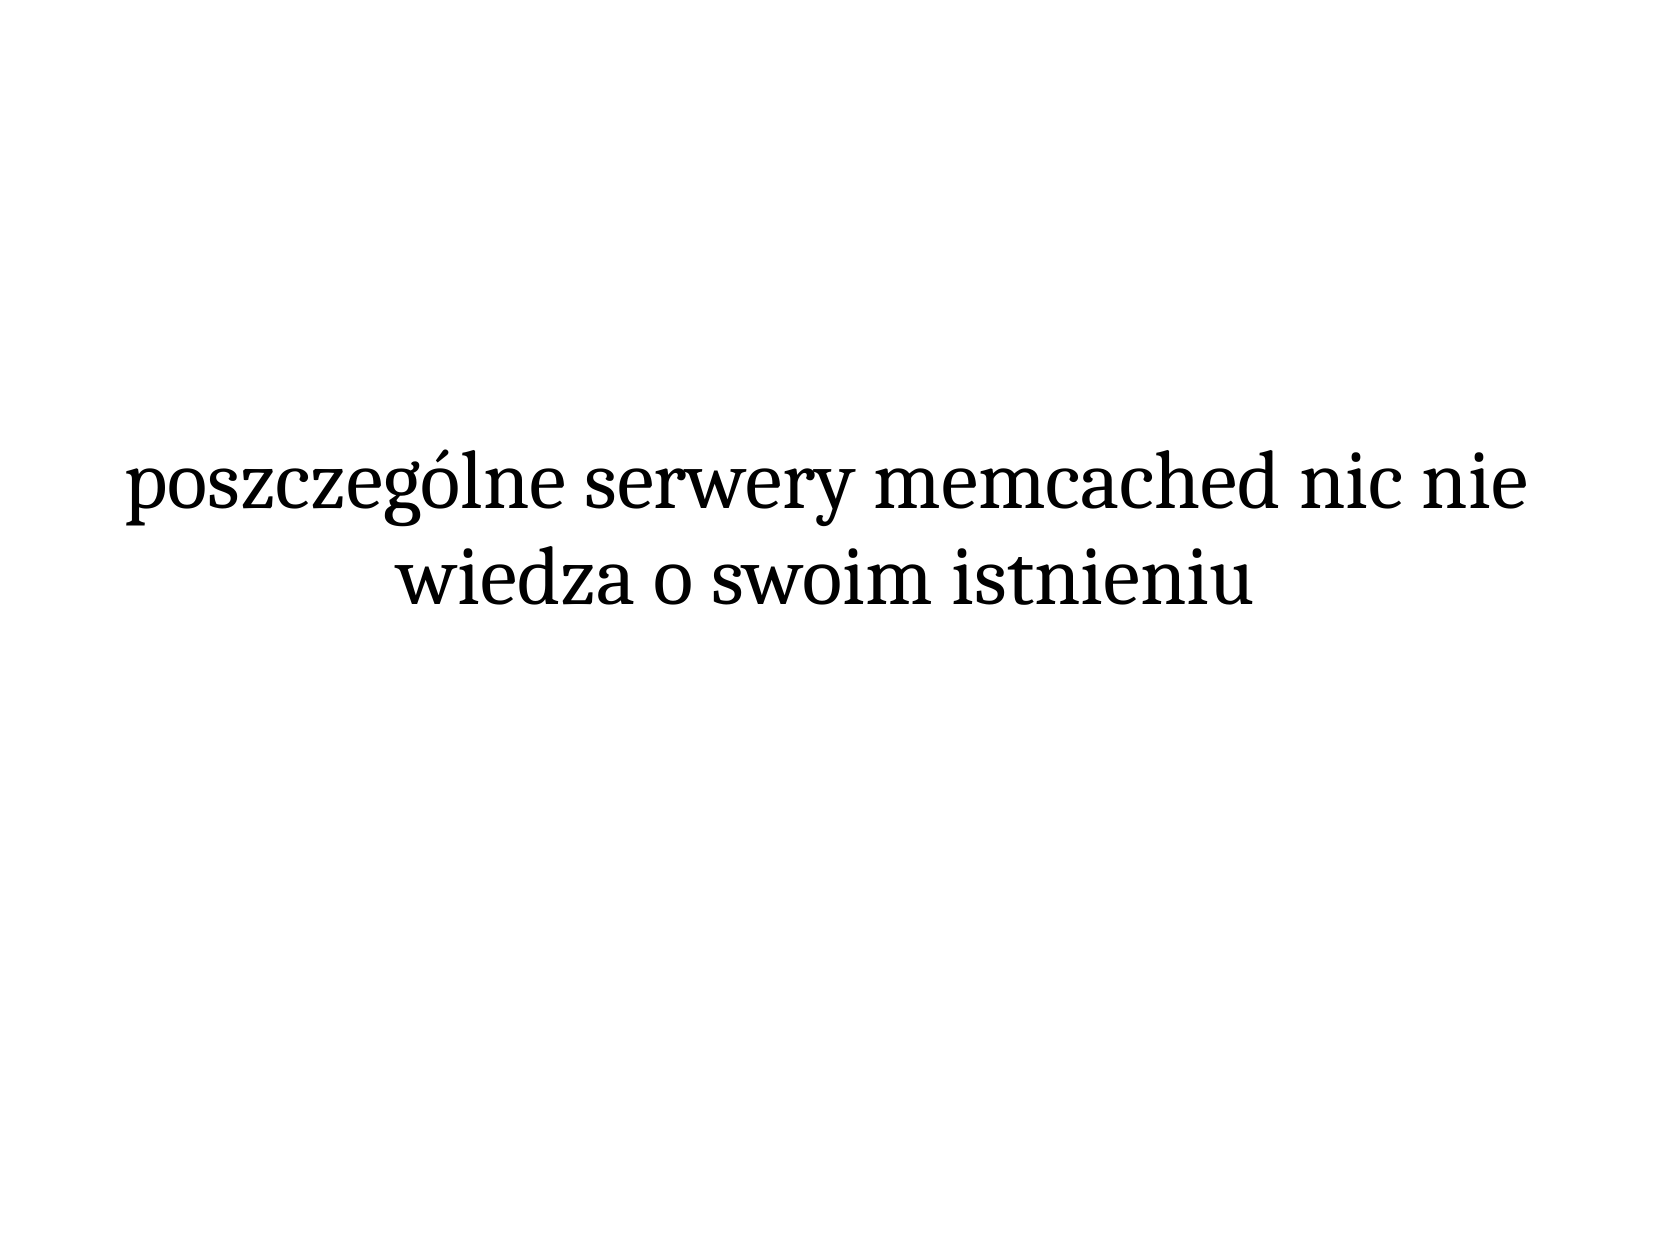

# poszczególne serwery memcached nic nie wiedza o swoim istnieniu